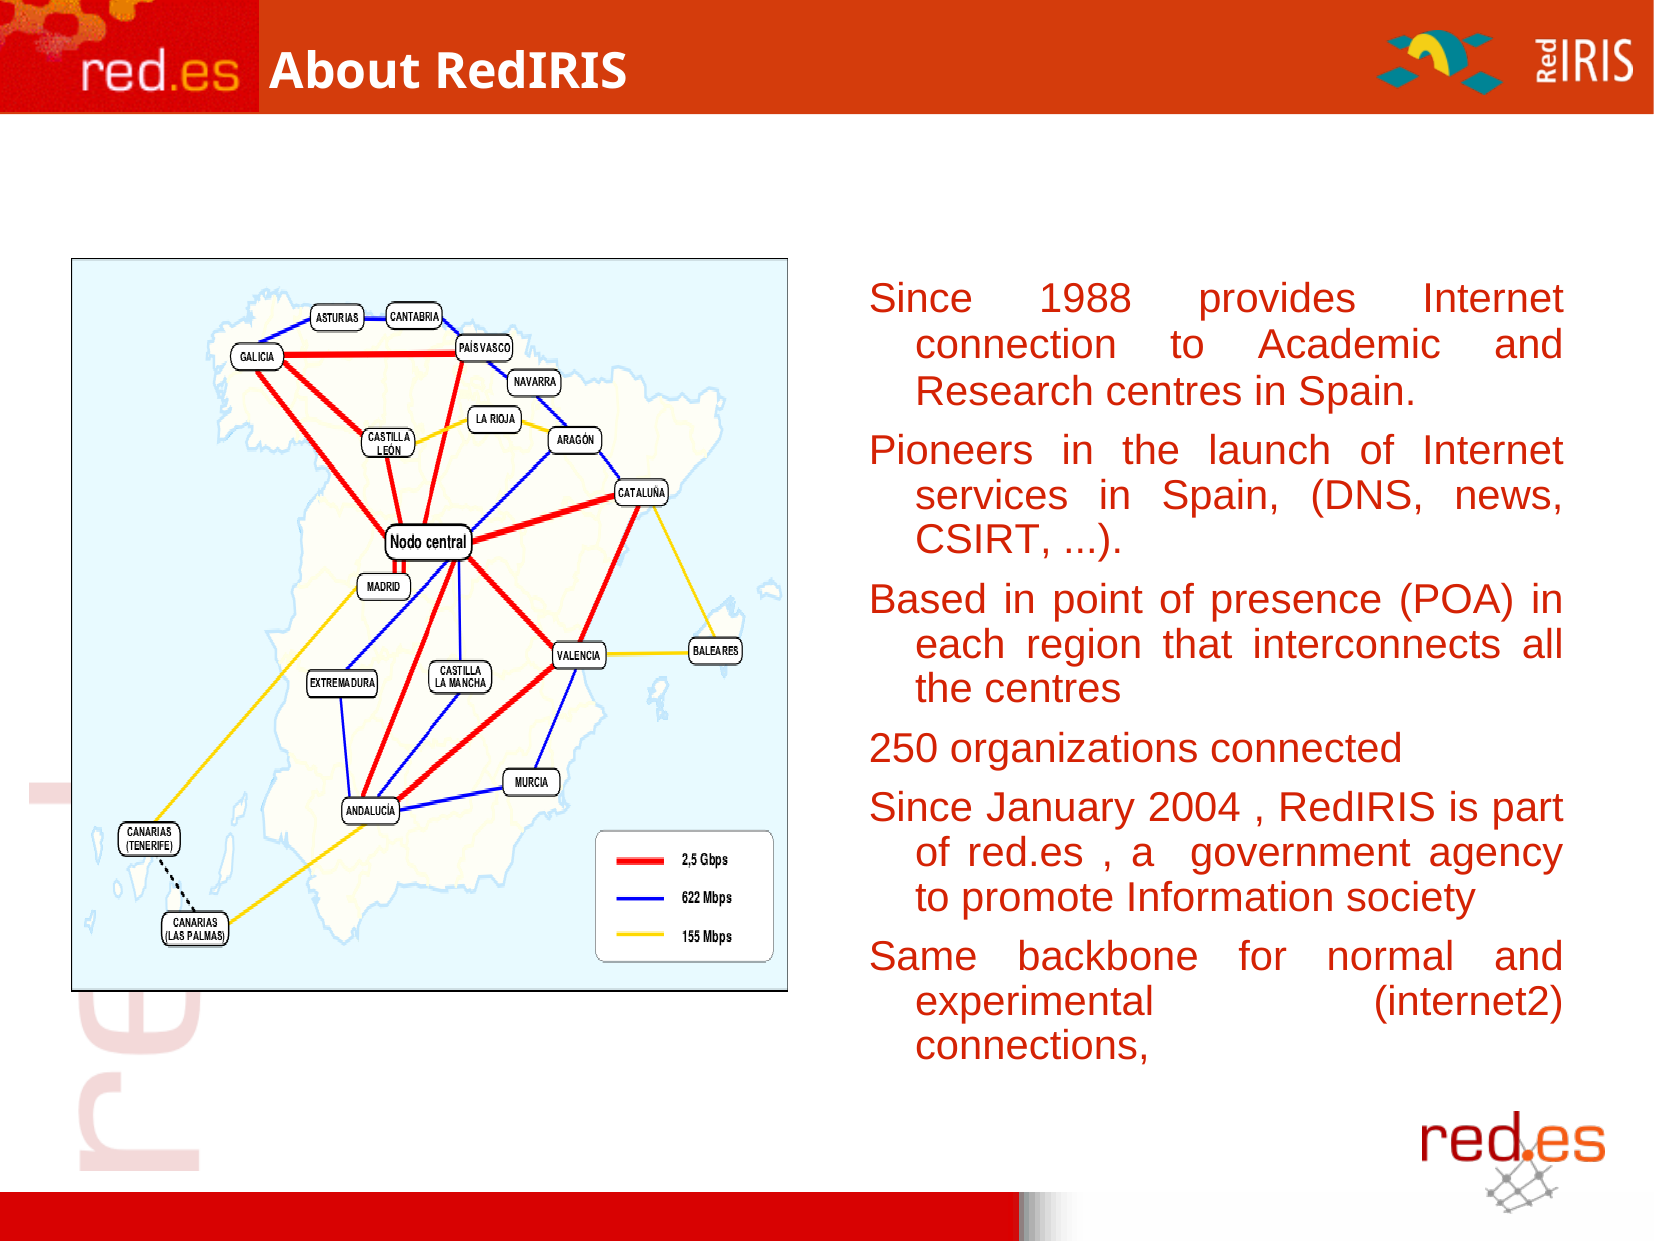

# About RedIRIS
Since 1988 provides Internet connection to Academic and Research centres in Spain.
Pioneers in the launch of Internet services in Spain, (DNS, news, CSIRT, ...).
Based in point of presence (POA) in each region that interconnects all the centres
250 organizations connected
Since January 2004 , RedIRIS is part of red.es , a government agency to promote Information society
Same backbone for normal and experimental (internet2) connections,